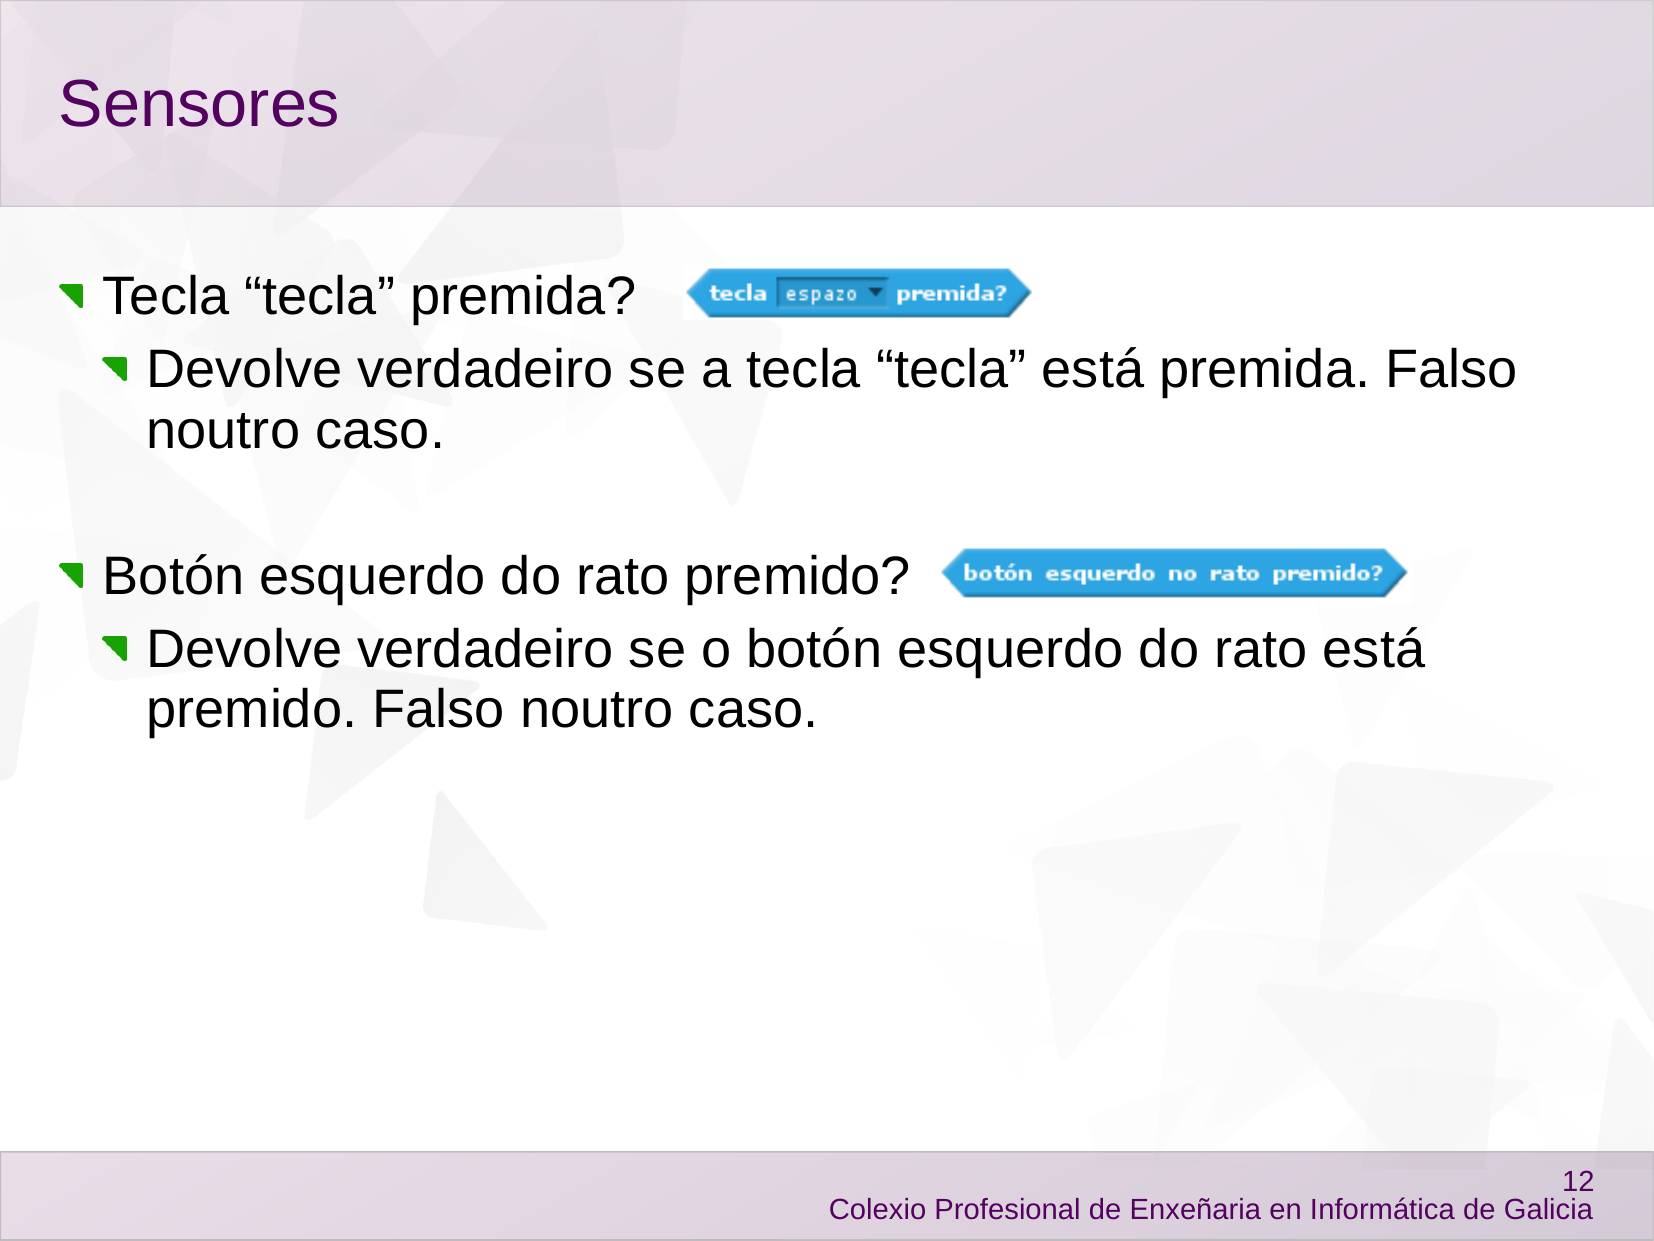

# Sensores
Tecla “tecla” premida?
Devolve verdadeiro se a tecla “tecla” está premida. Falso noutro caso.
Botón esquerdo do rato premido?
Devolve verdadeiro se o botón esquerdo do rato está premido. Falso noutro caso.
12
Colexio Profesional de Enxeñaria en Informática de Galicia